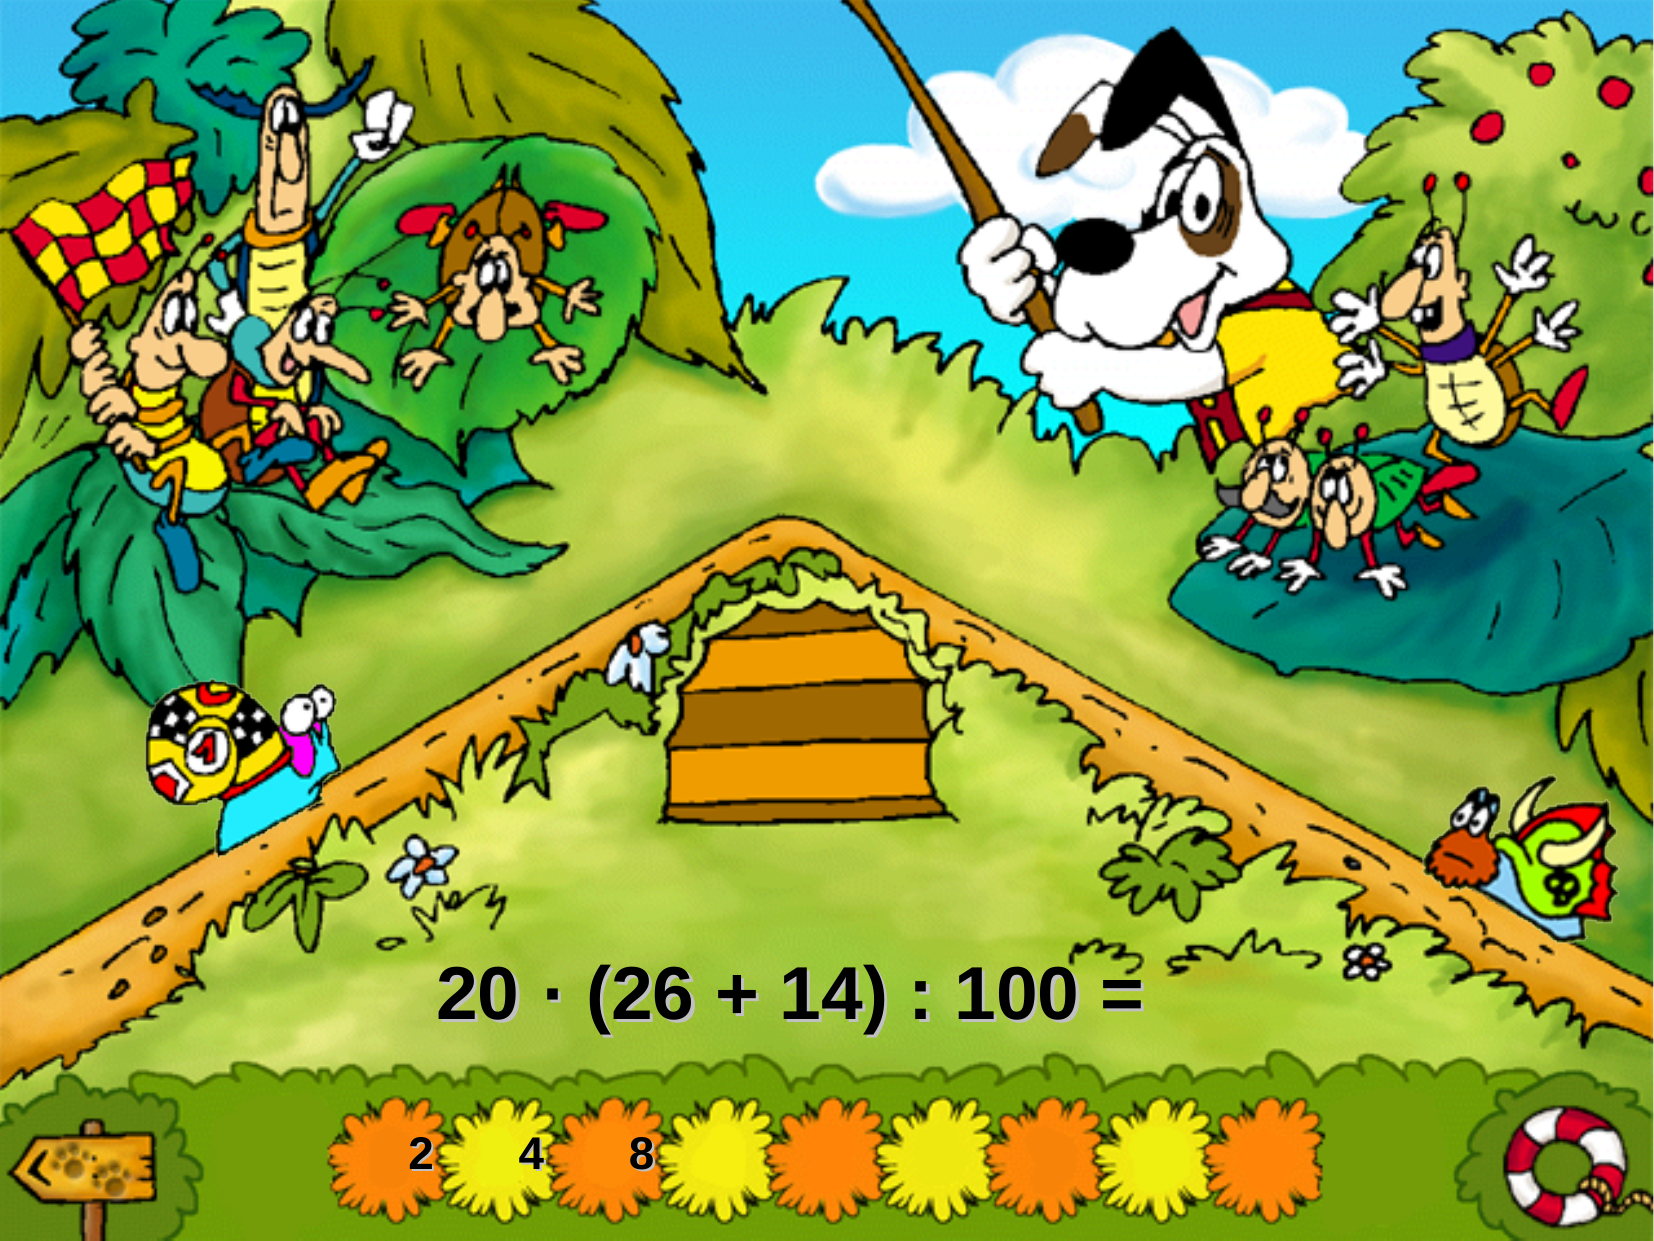

20 · (26 + 14) : 100 =
2
4
8